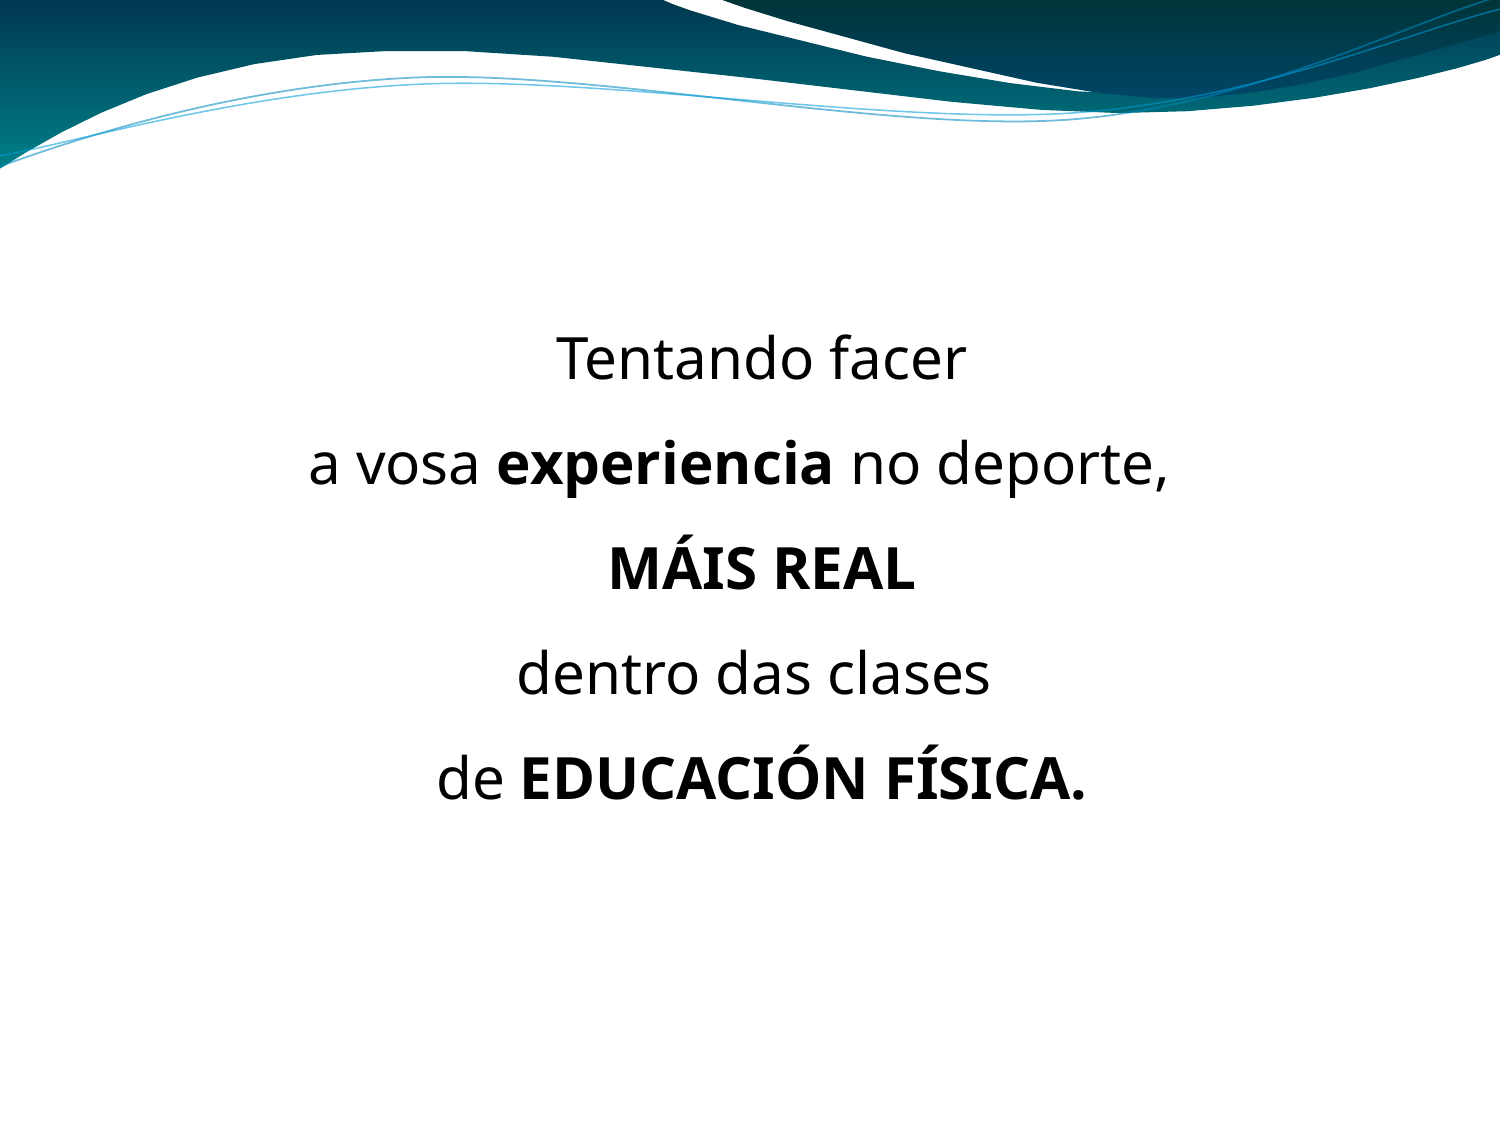

Tentando facer
a vosa experiencia no deporte,
MÁIS REAL
dentro das clases
de EDUCACIÓN FÍSICA.